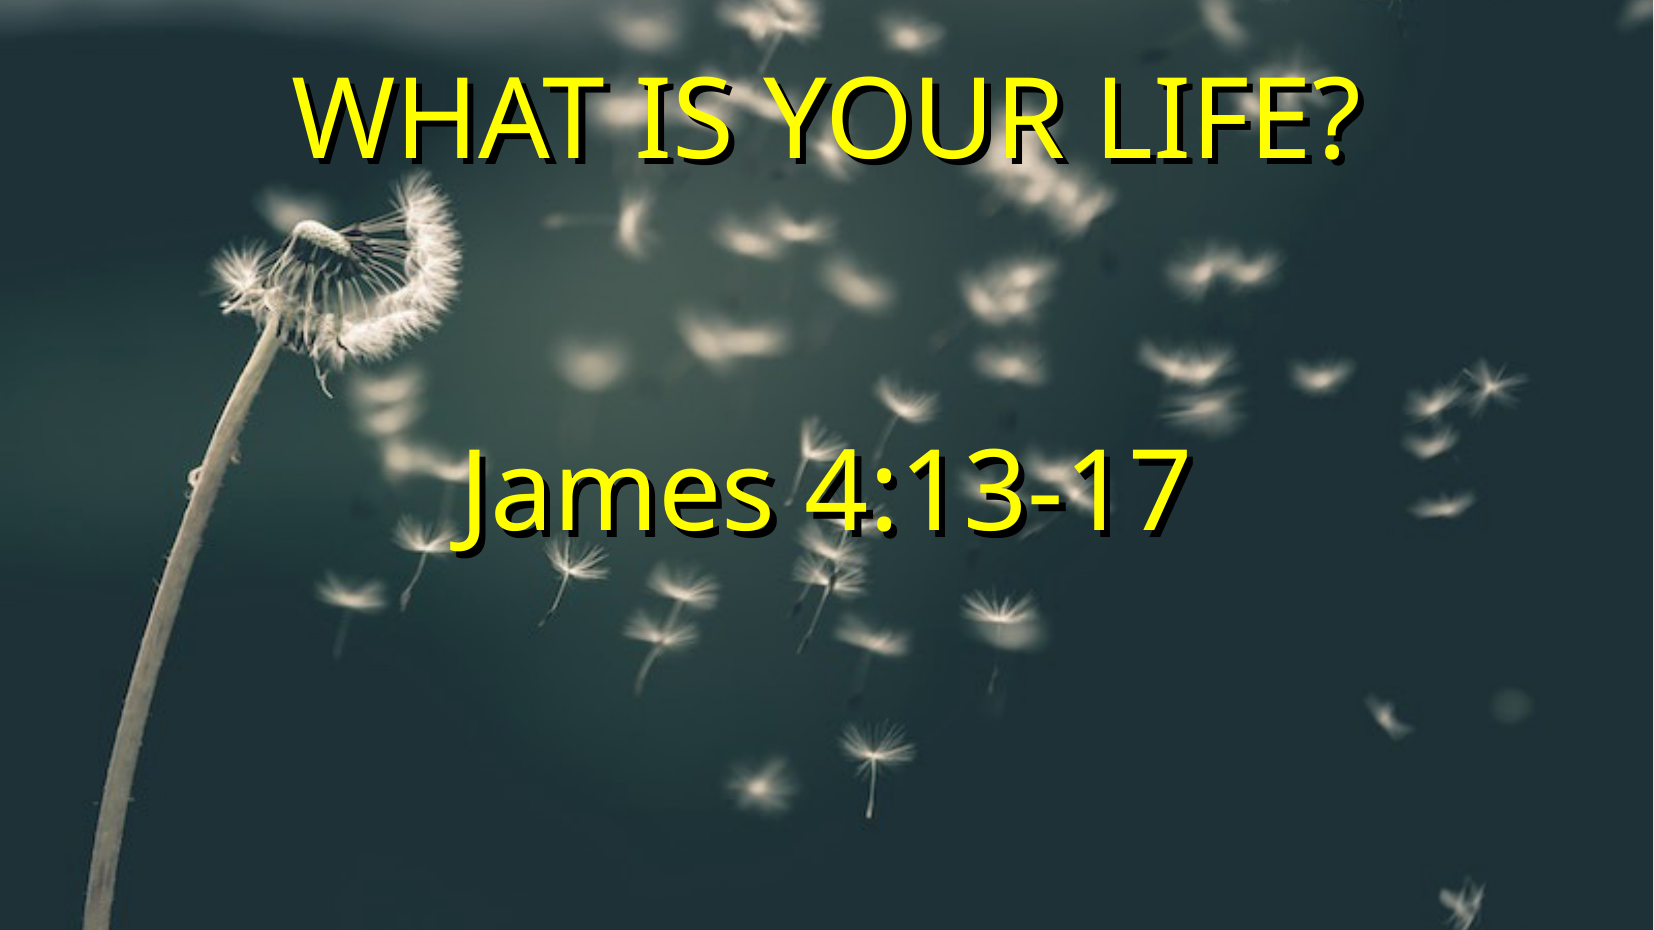

# WHAT IS YOUR LIFE?
James 4:13-17